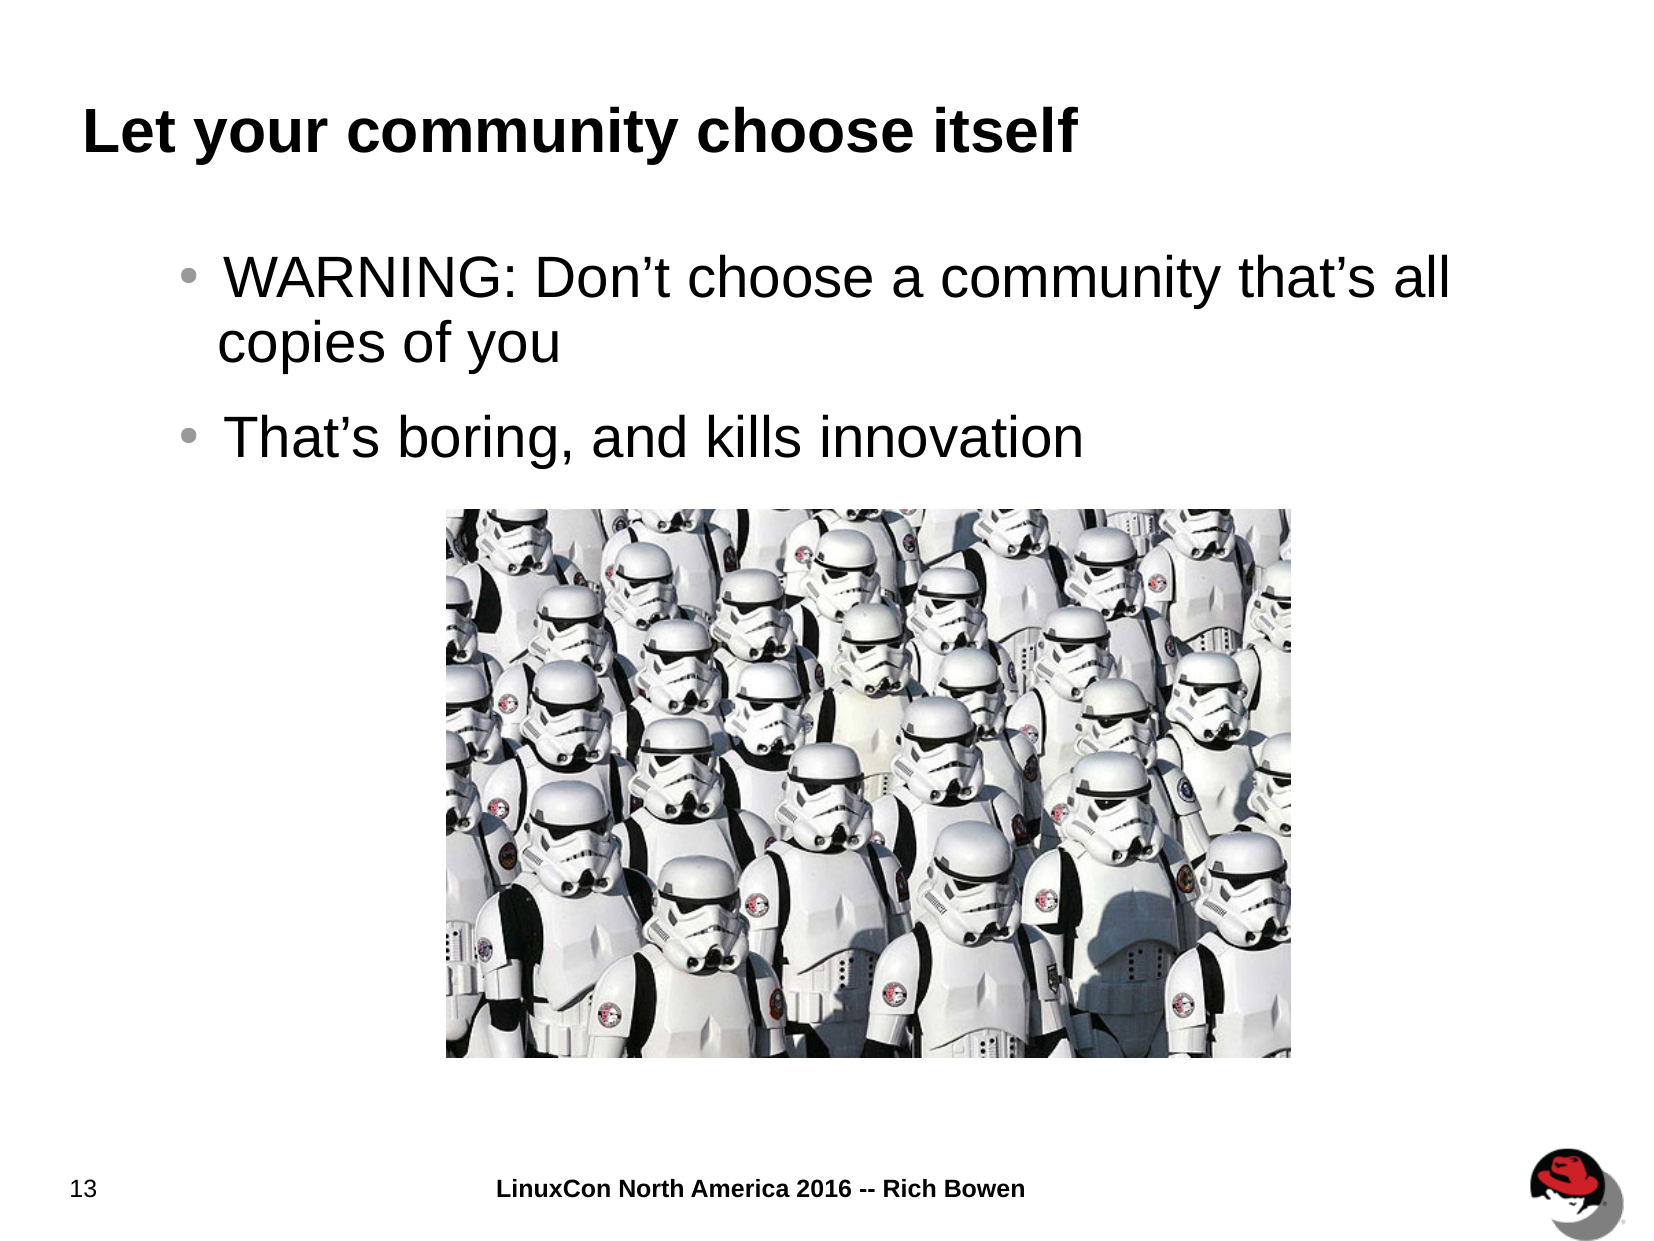

# Let your community choose itself
WARNING: Don’t choose a community that’s all copies of you
That’s boring, and kills innovation